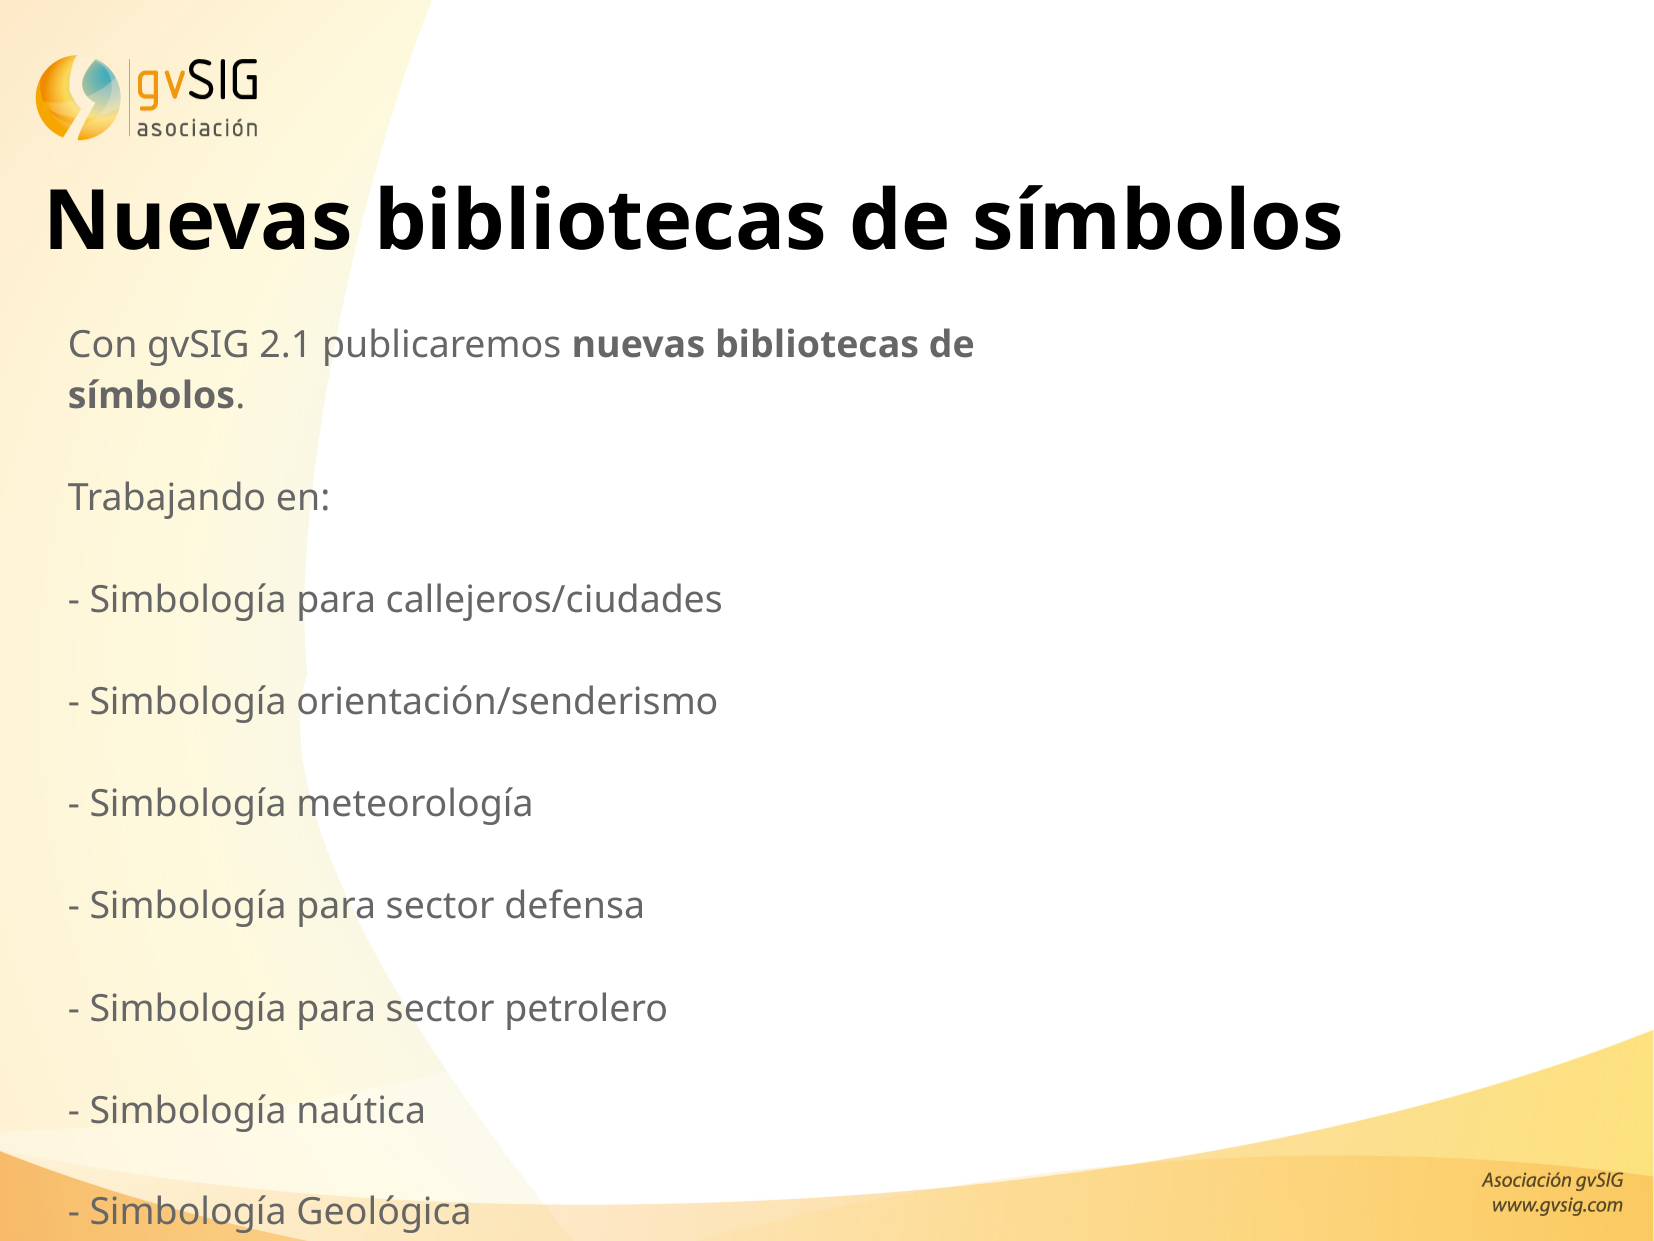

# Nuevas bibliotecas de símbolos
Con gvSIG 2.1 publicaremos nuevas bibliotecas de símbolos.
Trabajando en:
- Simbología para callejeros/ciudades
- Simbología orientación/senderismo
- Simbología meteorología
- Simbología para sector defensa
- Simbología para sector petrolero
- Simbología naútica
- Simbología Geológica